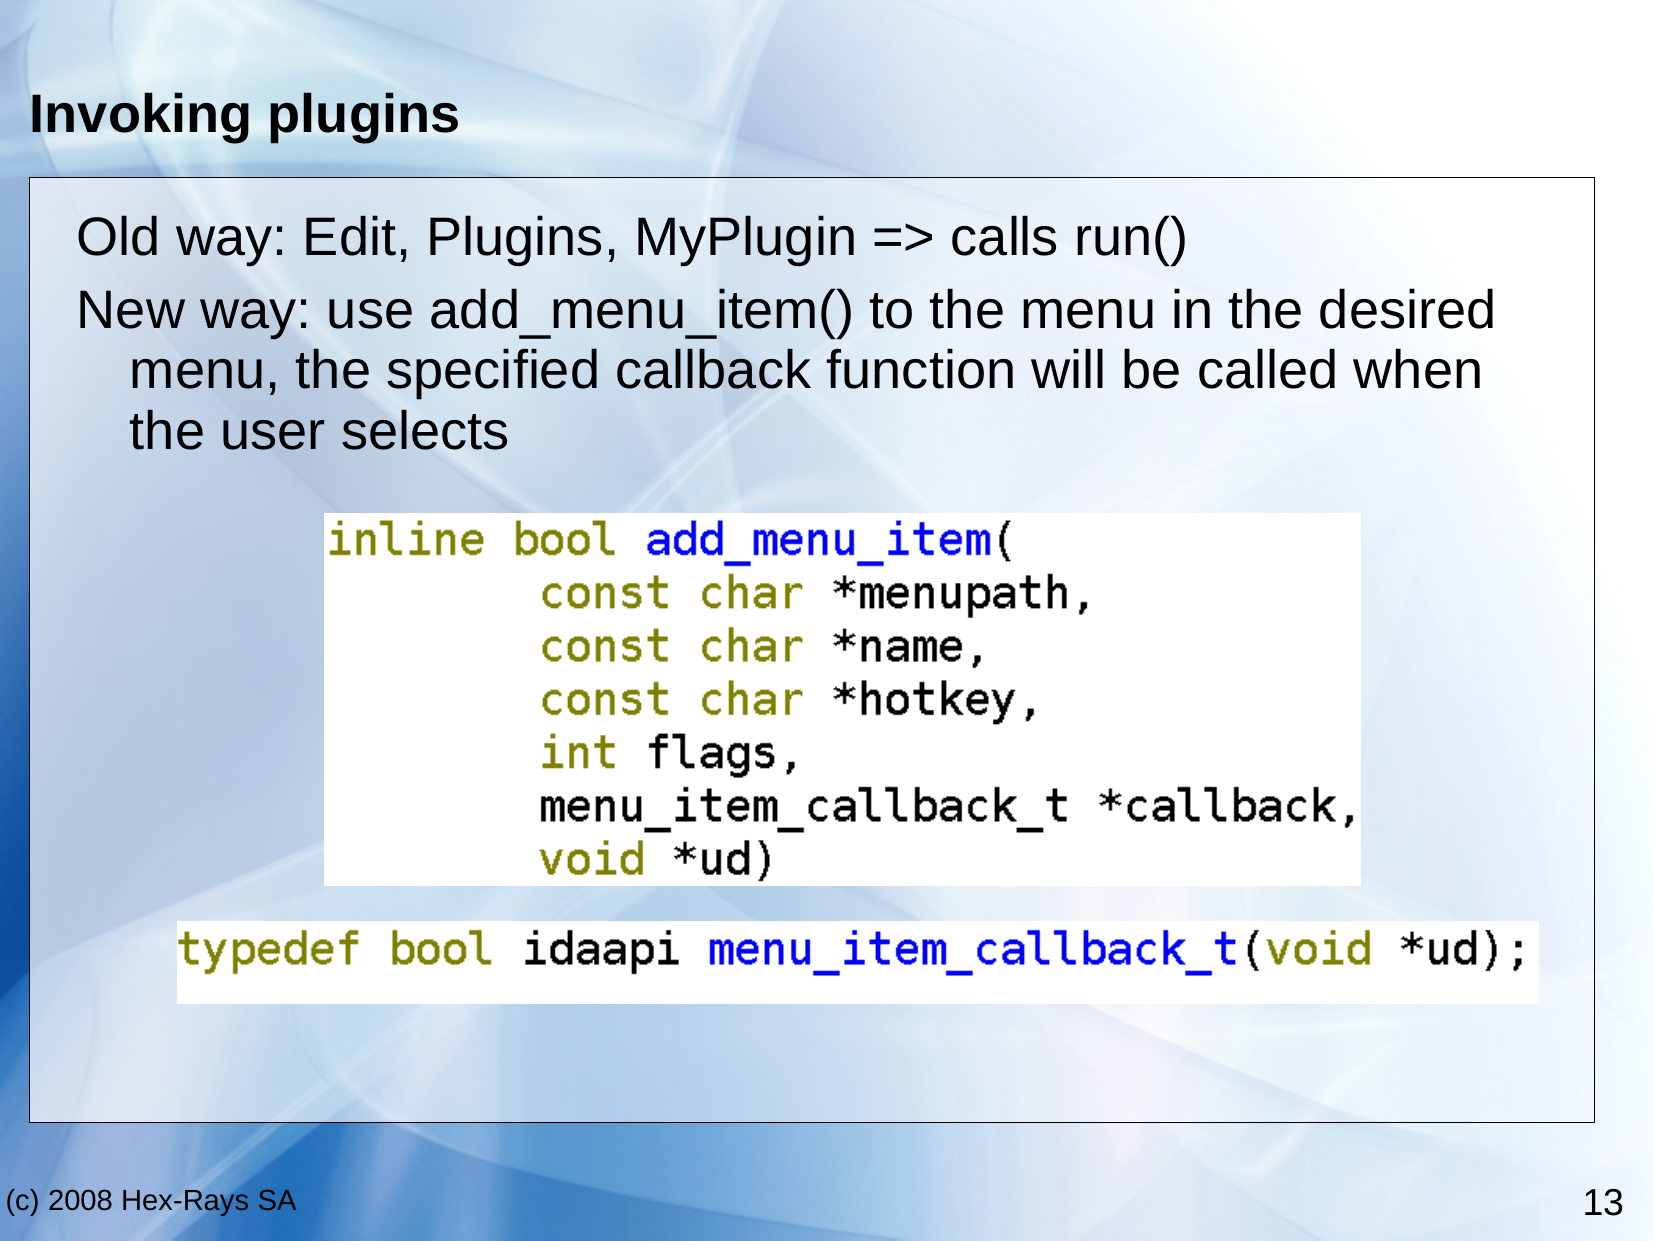

# Invoking plugins
Old way: Edit, Plugins, MyPlugin => calls run()
New way: use add_menu_item() to the menu in the desired menu, the specified callback function will be called when the user selects
13
(c) 2008 Hex-Rays SA